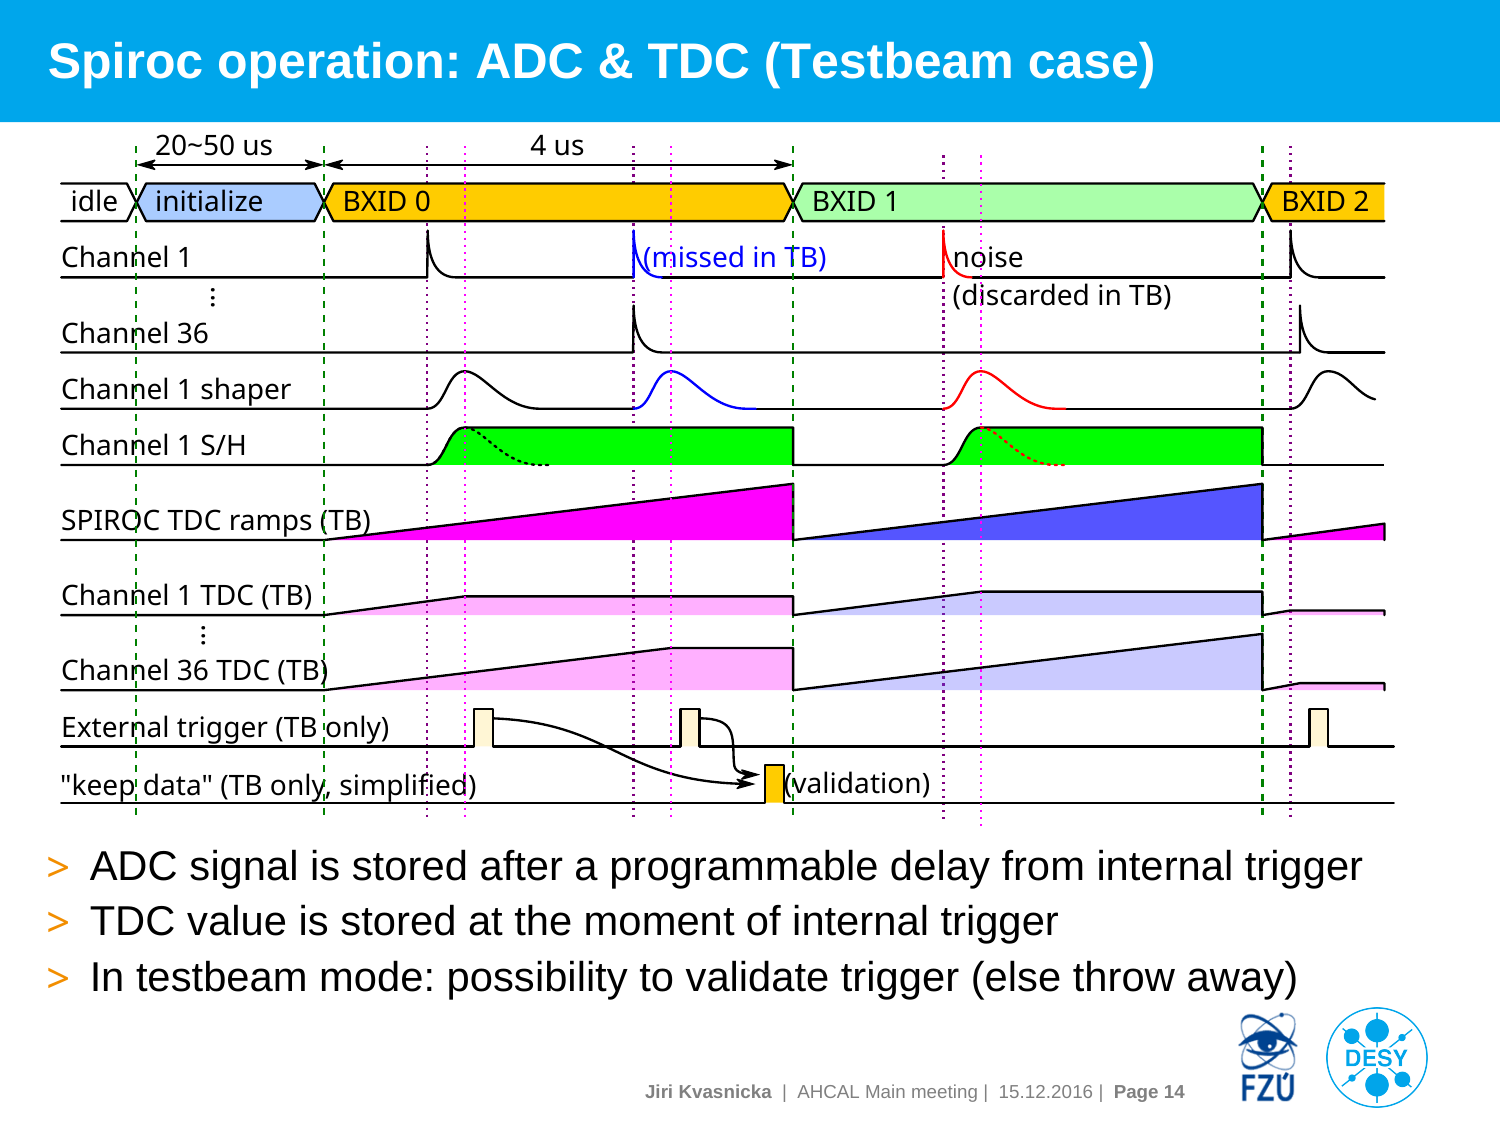

# Spiroc operation: ADC & TDC (Testbeam case)
ADC signal is stored after a programmable delay from internal trigger
TDC value is stored at the moment of internal trigger
In testbeam mode: possibility to validate trigger (else throw away)